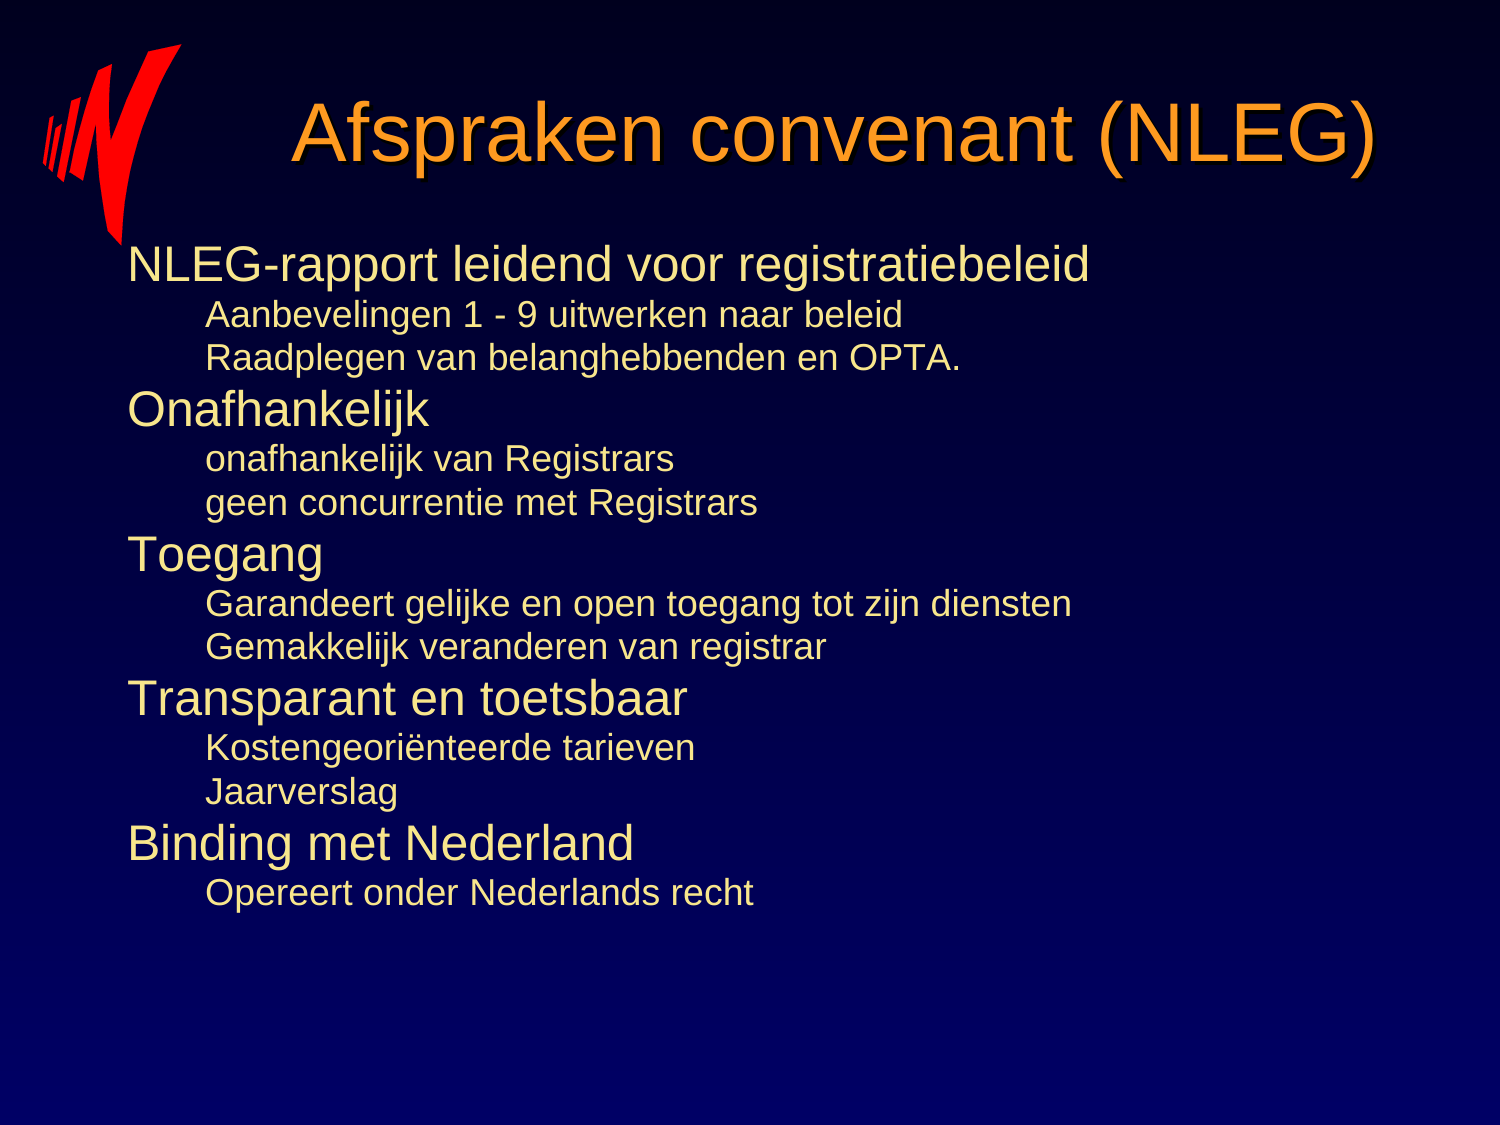

# Afspraken convenant (NLEG)
NLEG-rapport leidend voor registratiebeleid
Aanbevelingen 1 - 9 uitwerken naar beleid
Raadplegen van belanghebbenden en OPTA.
Onafhankelijk
onafhankelijk van Registrars
geen concurrentie met Registrars
Toegang
Garandeert gelijke en open toegang tot zijn diensten
Gemakkelijk veranderen van registrar
Transparant en toetsbaar
Kostengeoriënteerde tarieven
Jaarverslag
Binding met Nederland
Opereert onder Nederlands recht